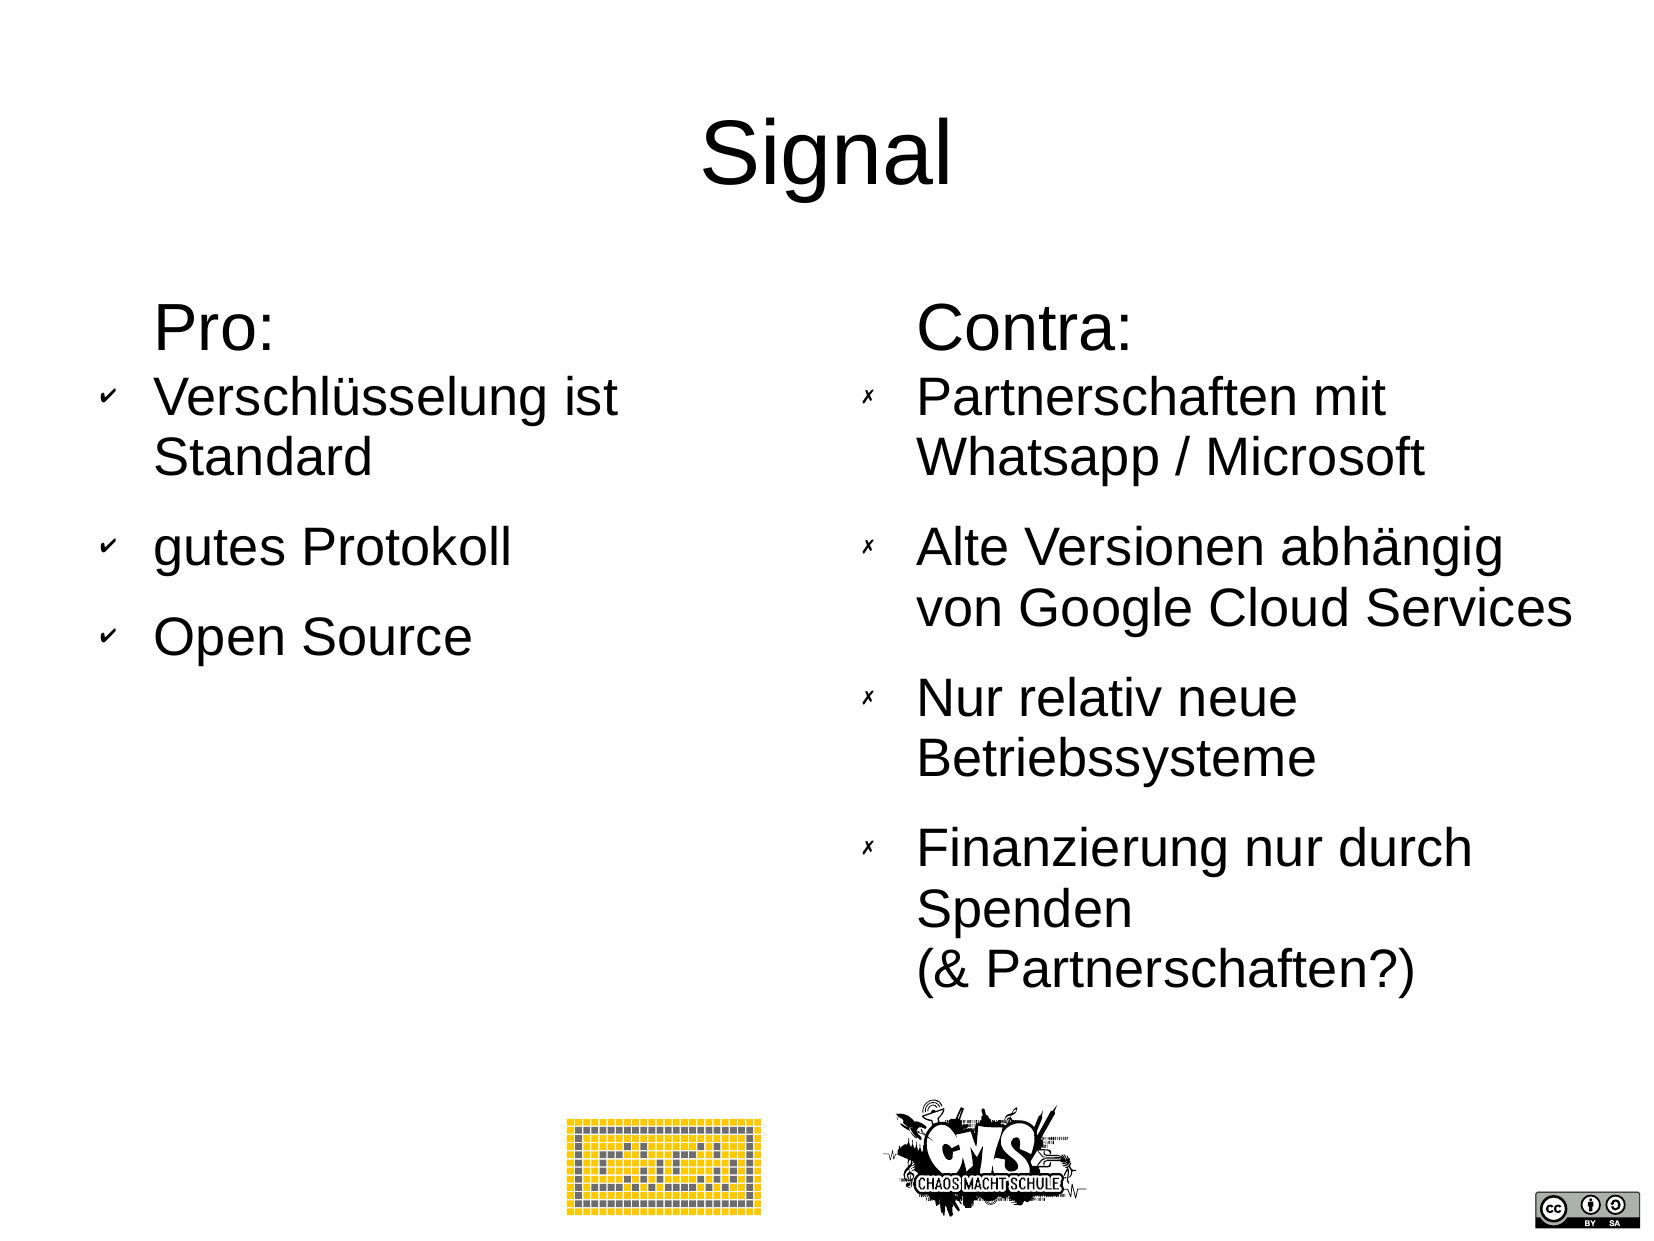

# Signal
Pro:
Contra:
Verschlüsselung ist Standard
gutes Protokoll
Open Source
Partnerschaften mit Whatsapp / Microsoft
Alte Versionen abhängig von Google Cloud Services
Nur relativ neue Betriebssysteme
Finanzierung nur durch Spenden
(& Partnerschaften?)